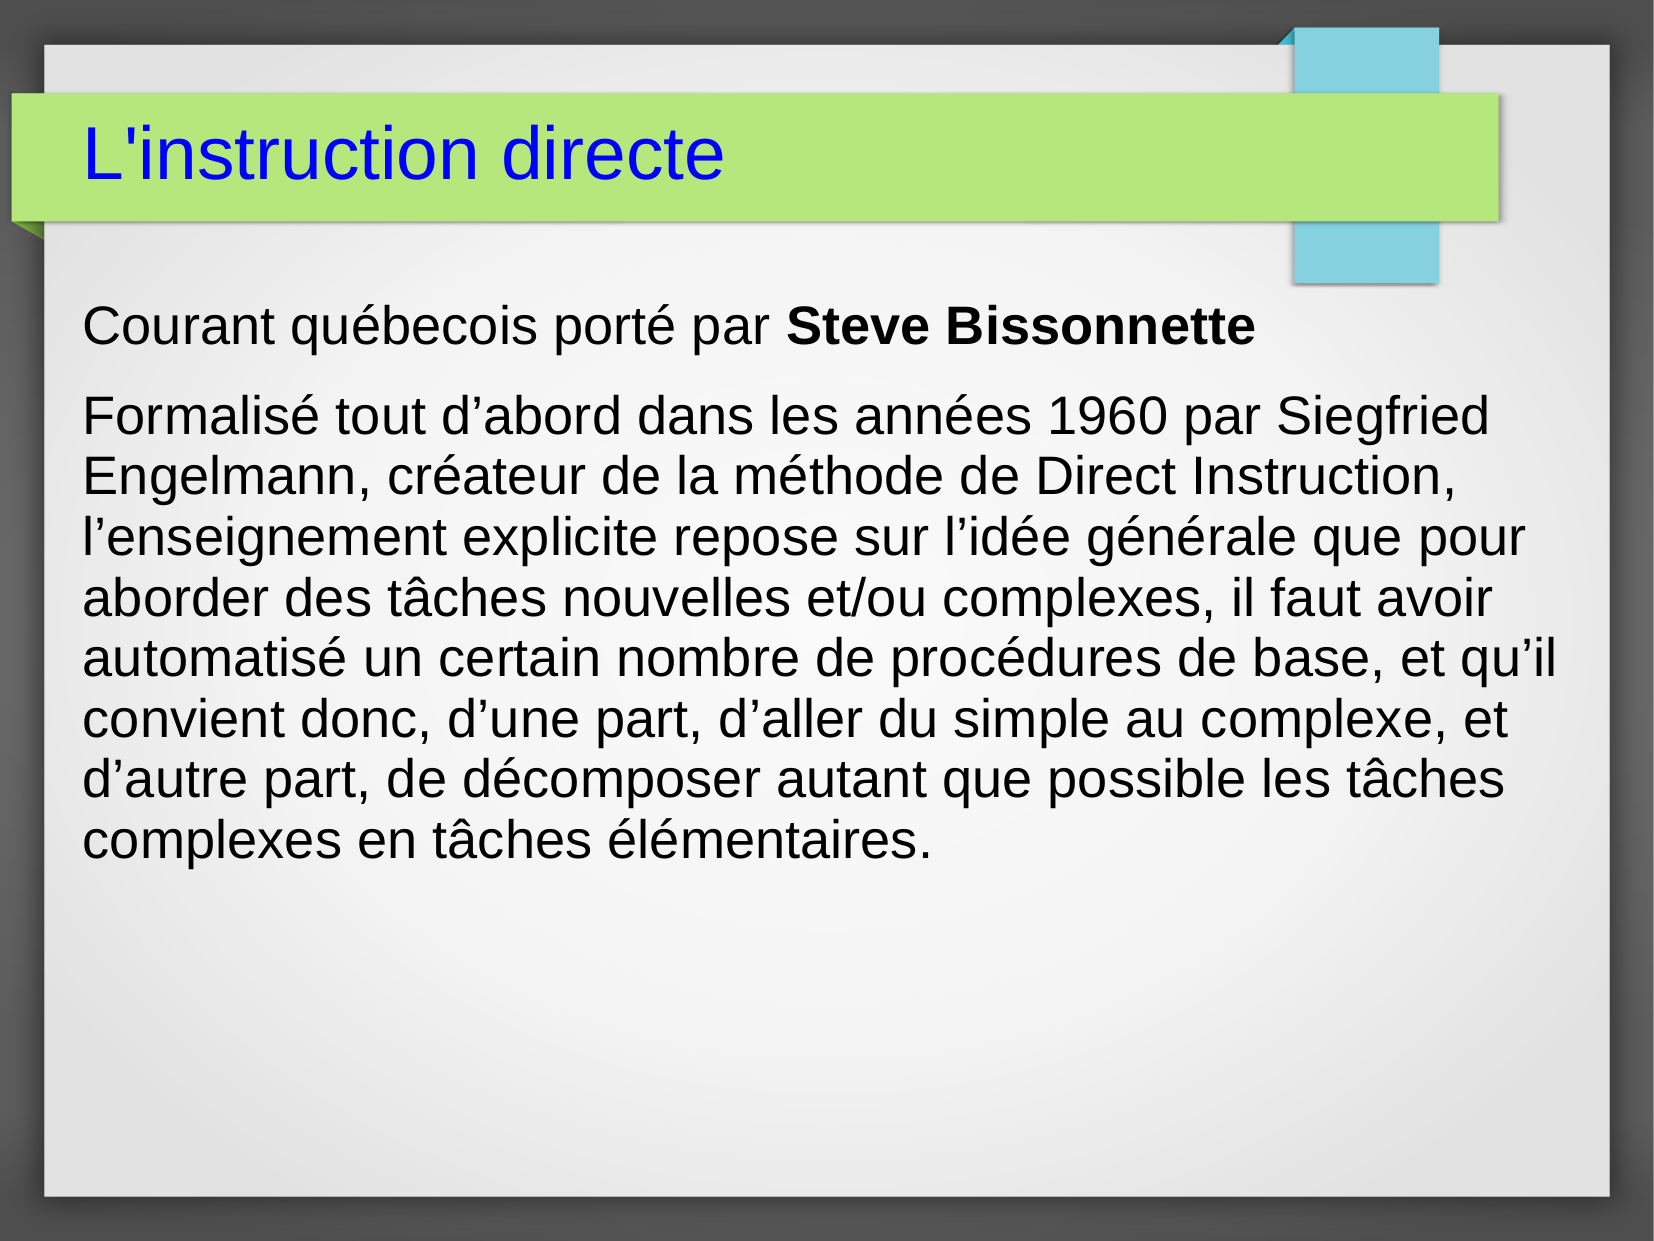

# L'instruction directe
Courant québecois porté par Steve Bissonnette
Formalisé tout d’abord dans les années 1960 par Siegfried Engelmann, créateur de la méthode de Direct Instruction, l’enseignement explicite repose sur l’idée générale que pour aborder des tâches nouvelles et/ou complexes, il faut avoir automatisé un certain nombre de procédures de base, et qu’il convient donc, d’une part, d’aller du simple au complexe, et d’autre part, de décomposer autant que possible les tâches complexes en tâches élémentaires.